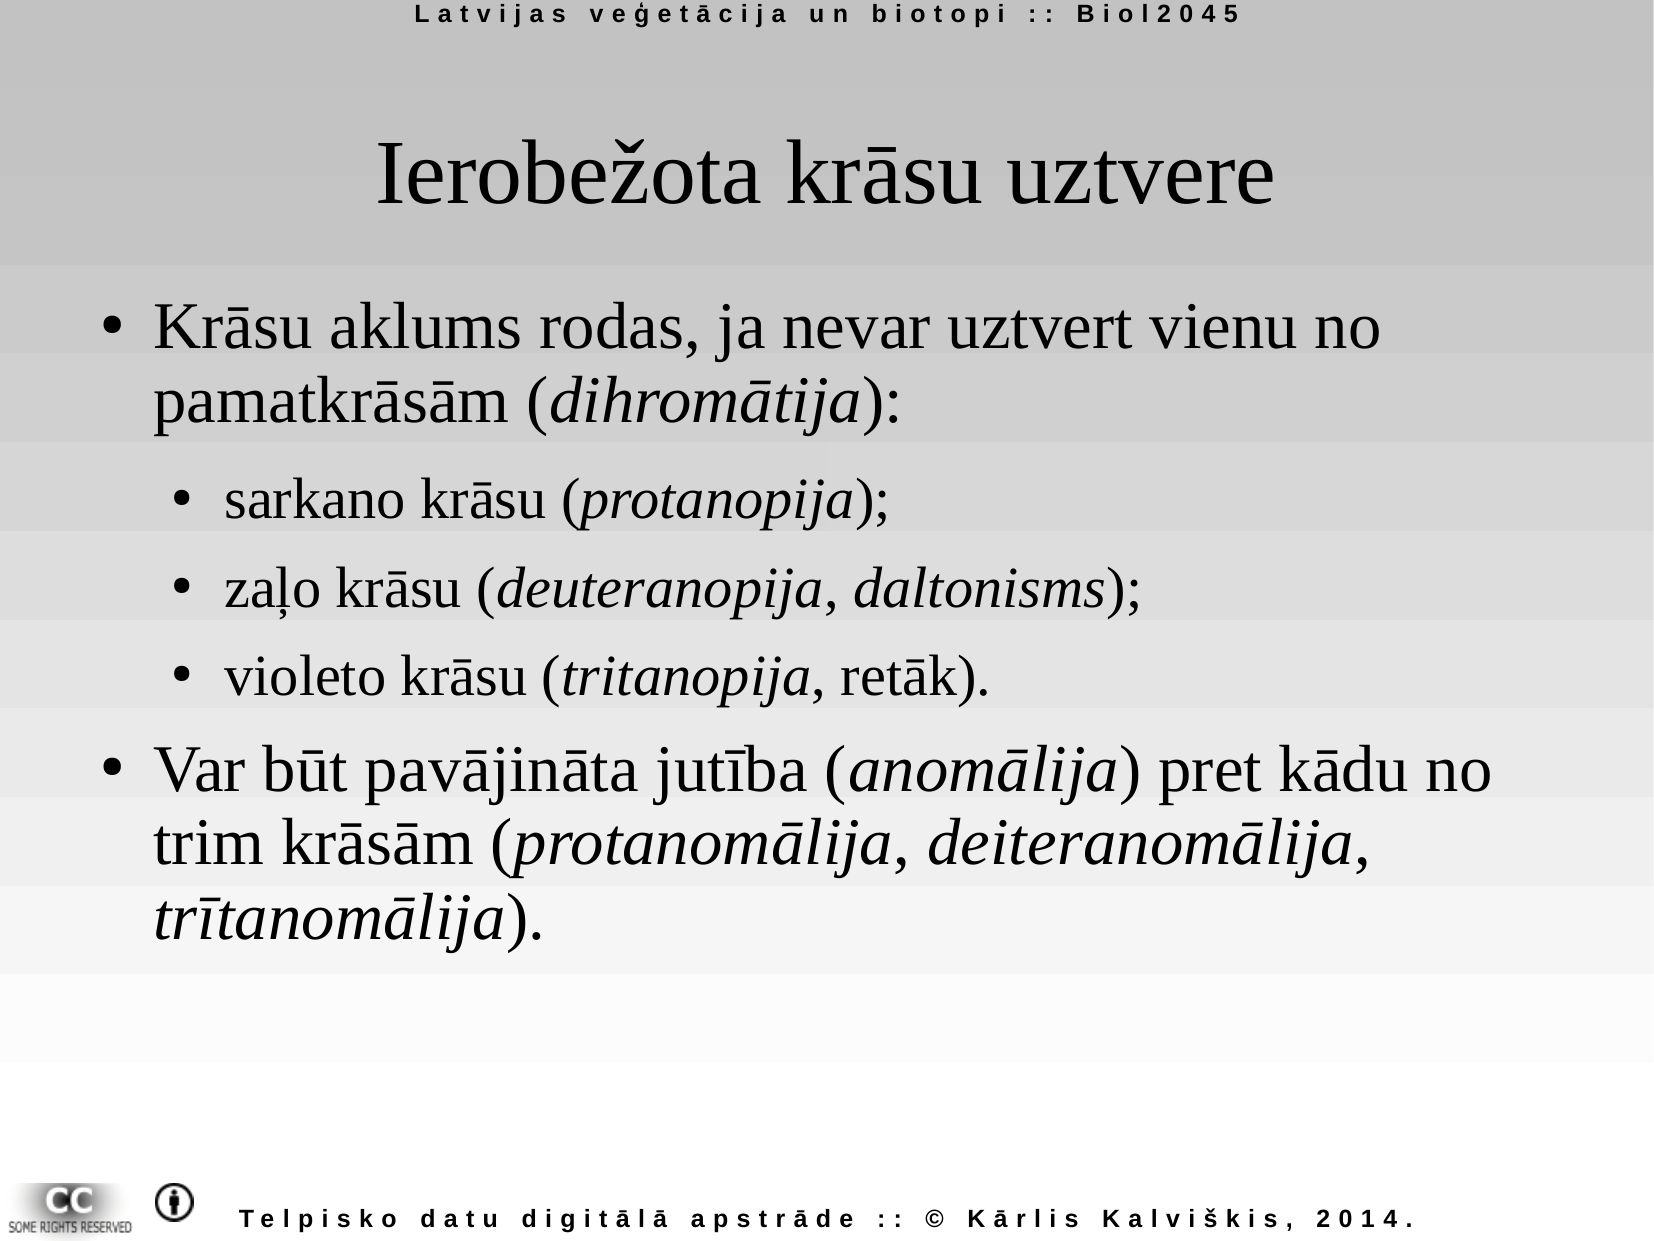

# Ierobežota krāsu uztvere
Krāsu aklums rodas, ja nevar uztvert vienu no pamatkrāsām (dihromātija):
sarkano krāsu (protanopija);
zaļo krāsu (deuteranopija, daltonisms);
violeto krāsu (tritanopija, retāk).
Var būt pavājināta jutība (anomālija) pret kādu no trim krāsām (protanomālija, deiteranomālija, trītanomālija).